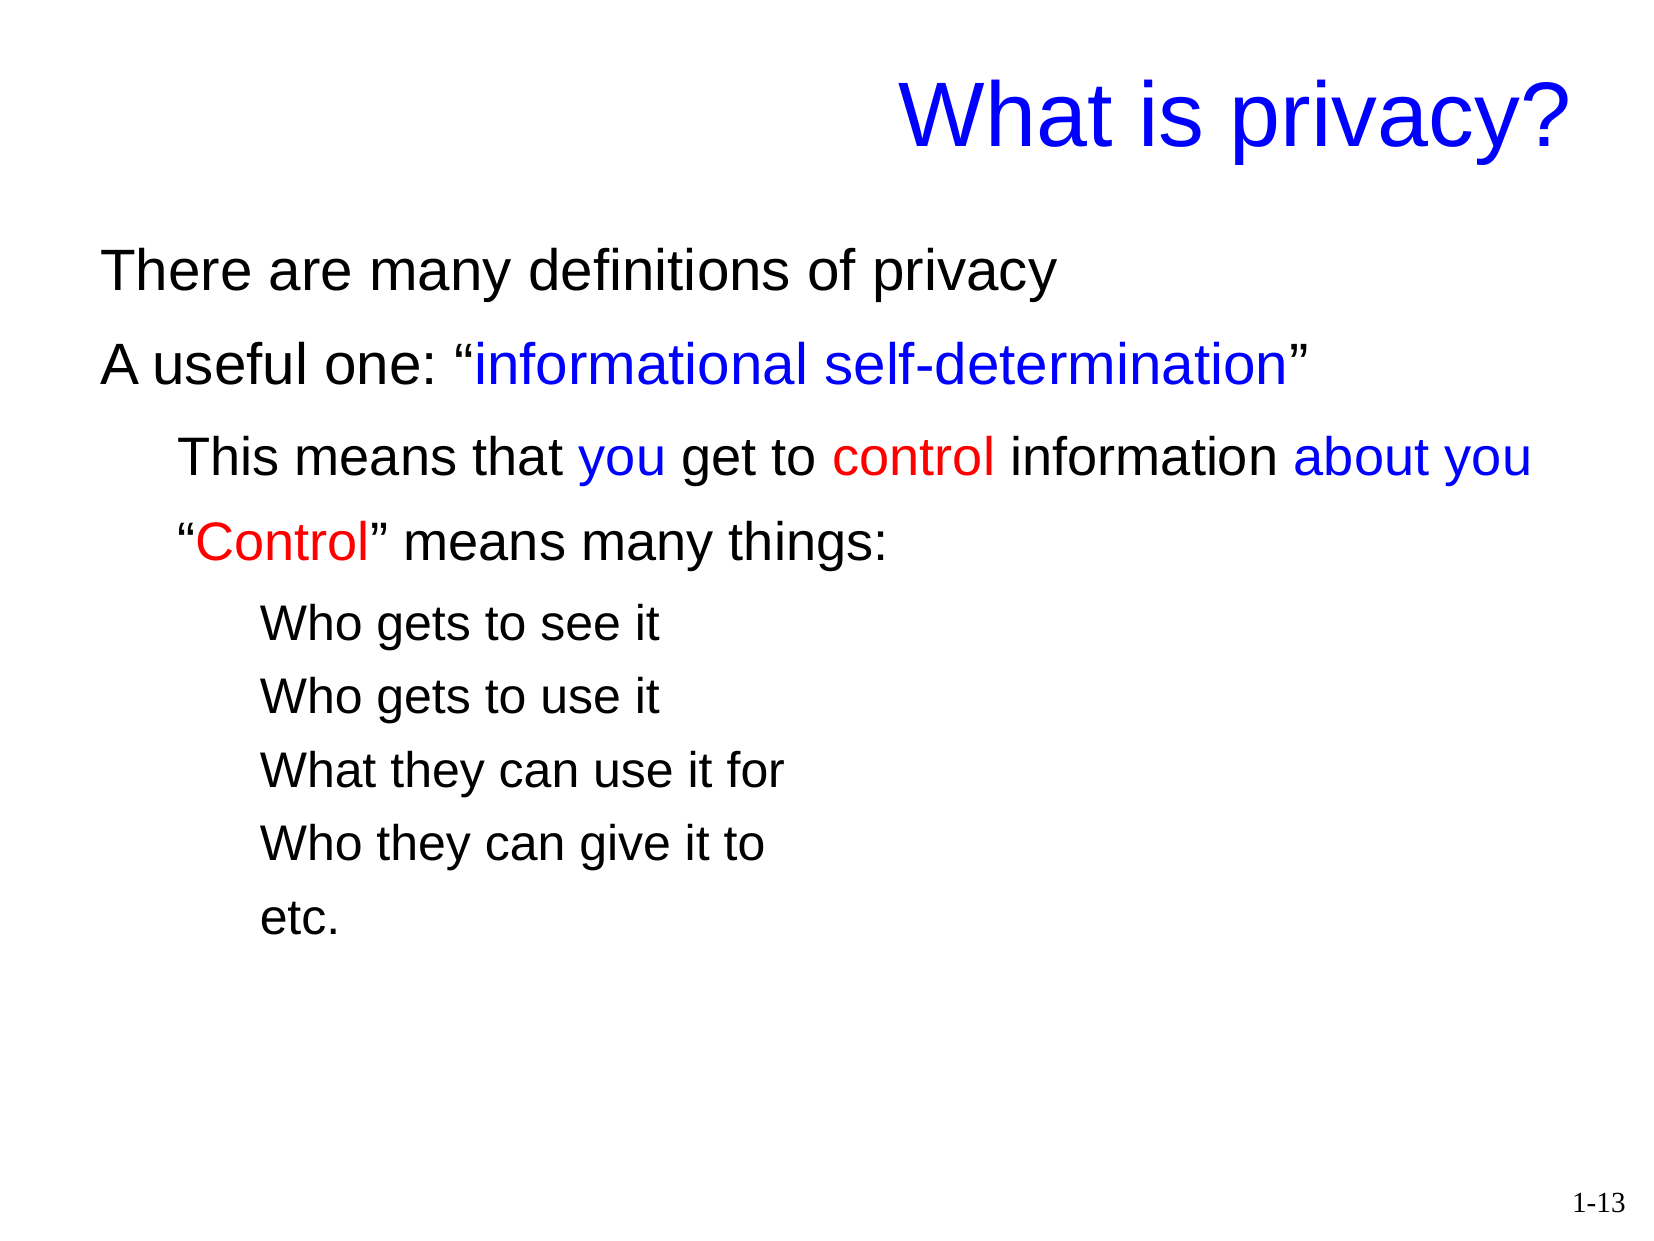

# What is privacy?
There are many definitions of privacy
A useful one: “informational self-determination”
This means that you get to control information about you
“Control” means many things:
Who gets to see it
Who gets to use it
What they can use it for
Who they can give it to
etc.